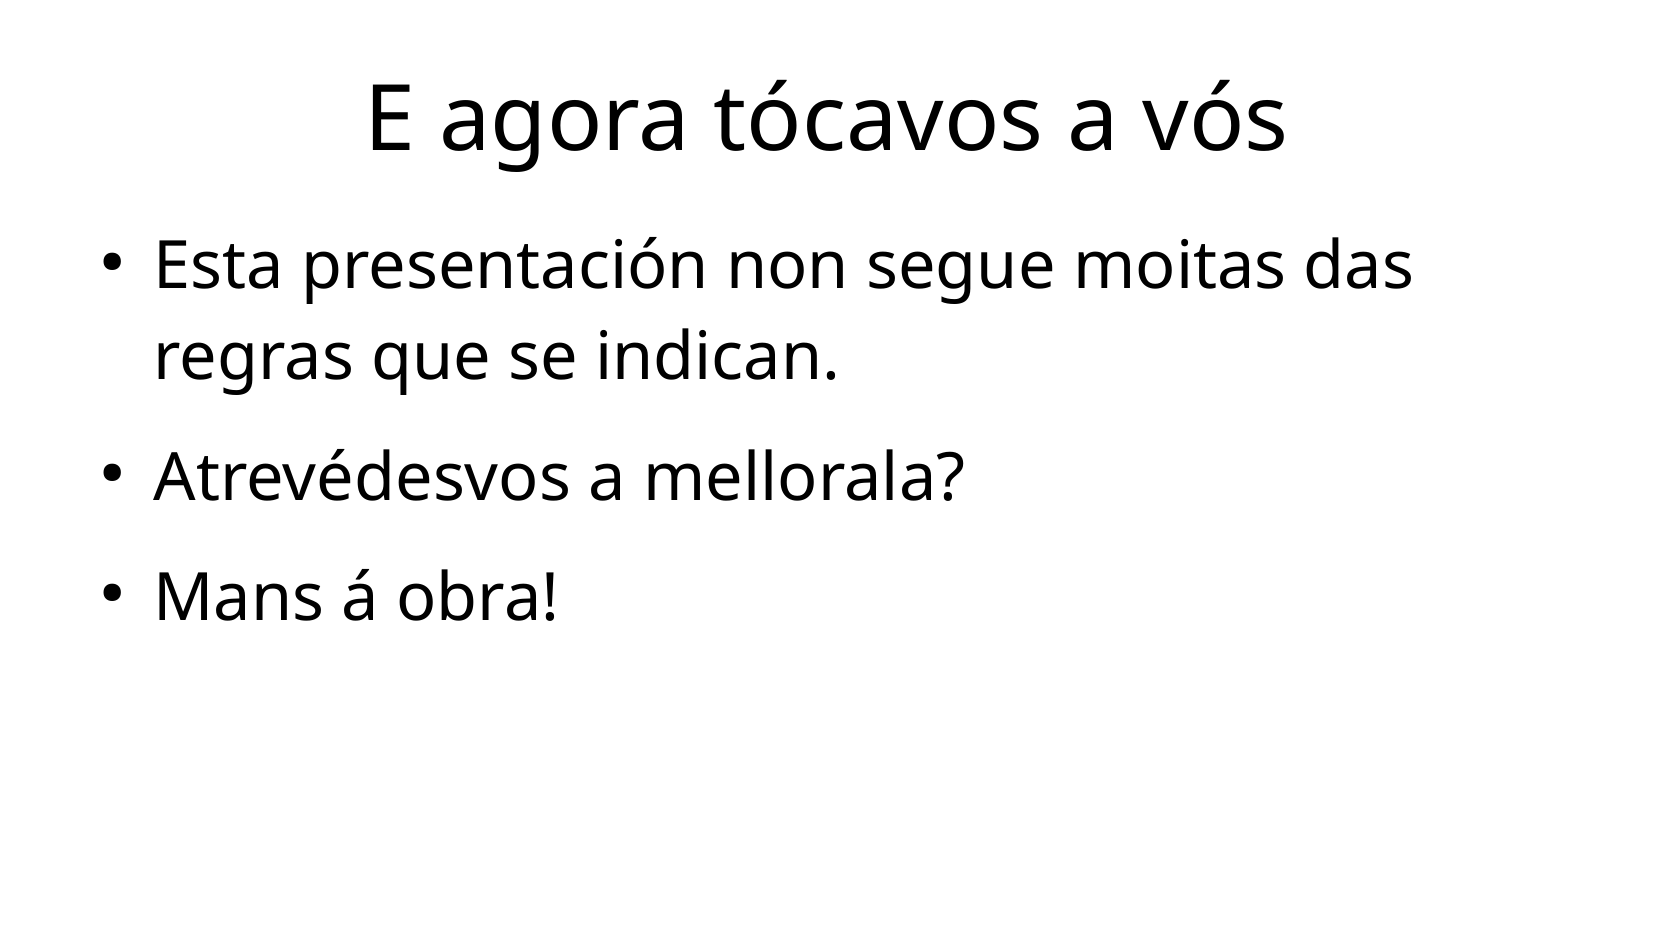

# E agora tócavos a vós
Esta presentación non segue moitas das regras que se indican.
Atrevédesvos a mellorala?
Mans á obra!